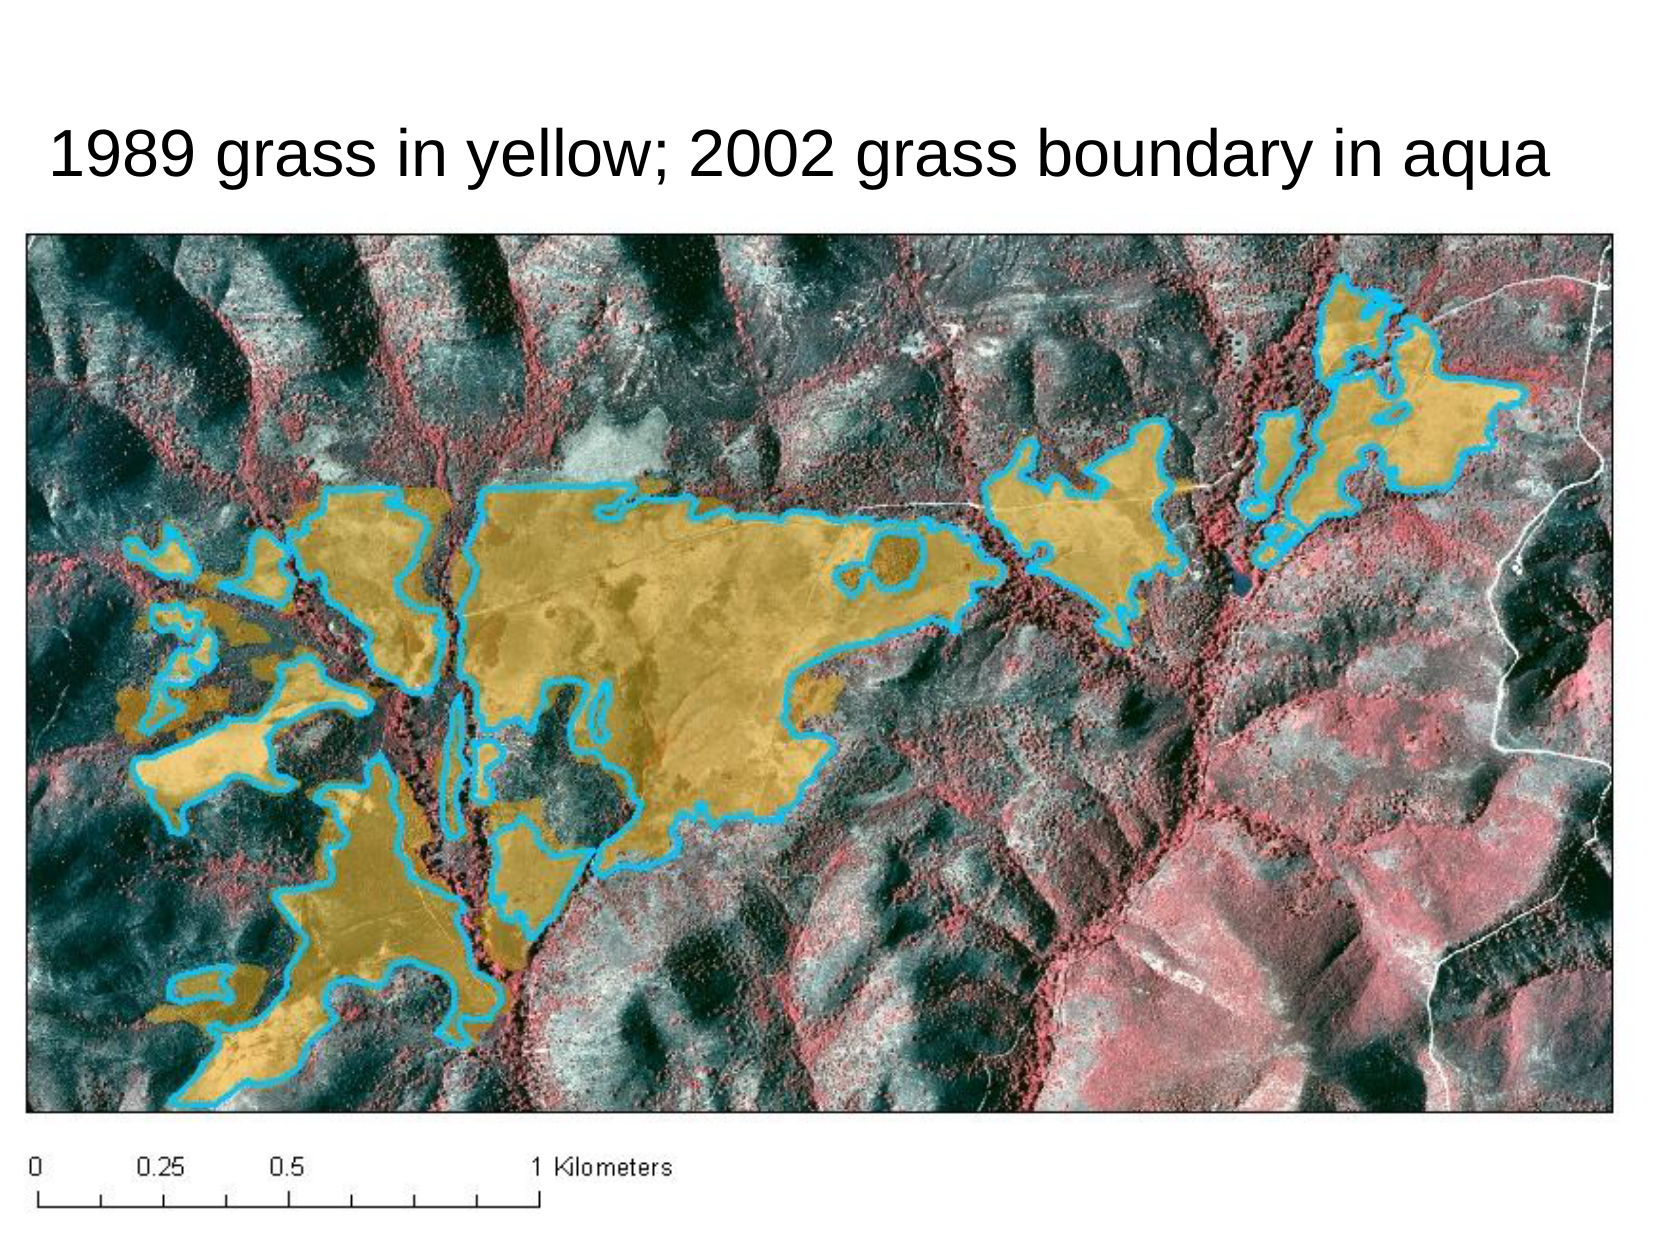

# 1989 grass in yellow; 2002 grass boundary in aqua